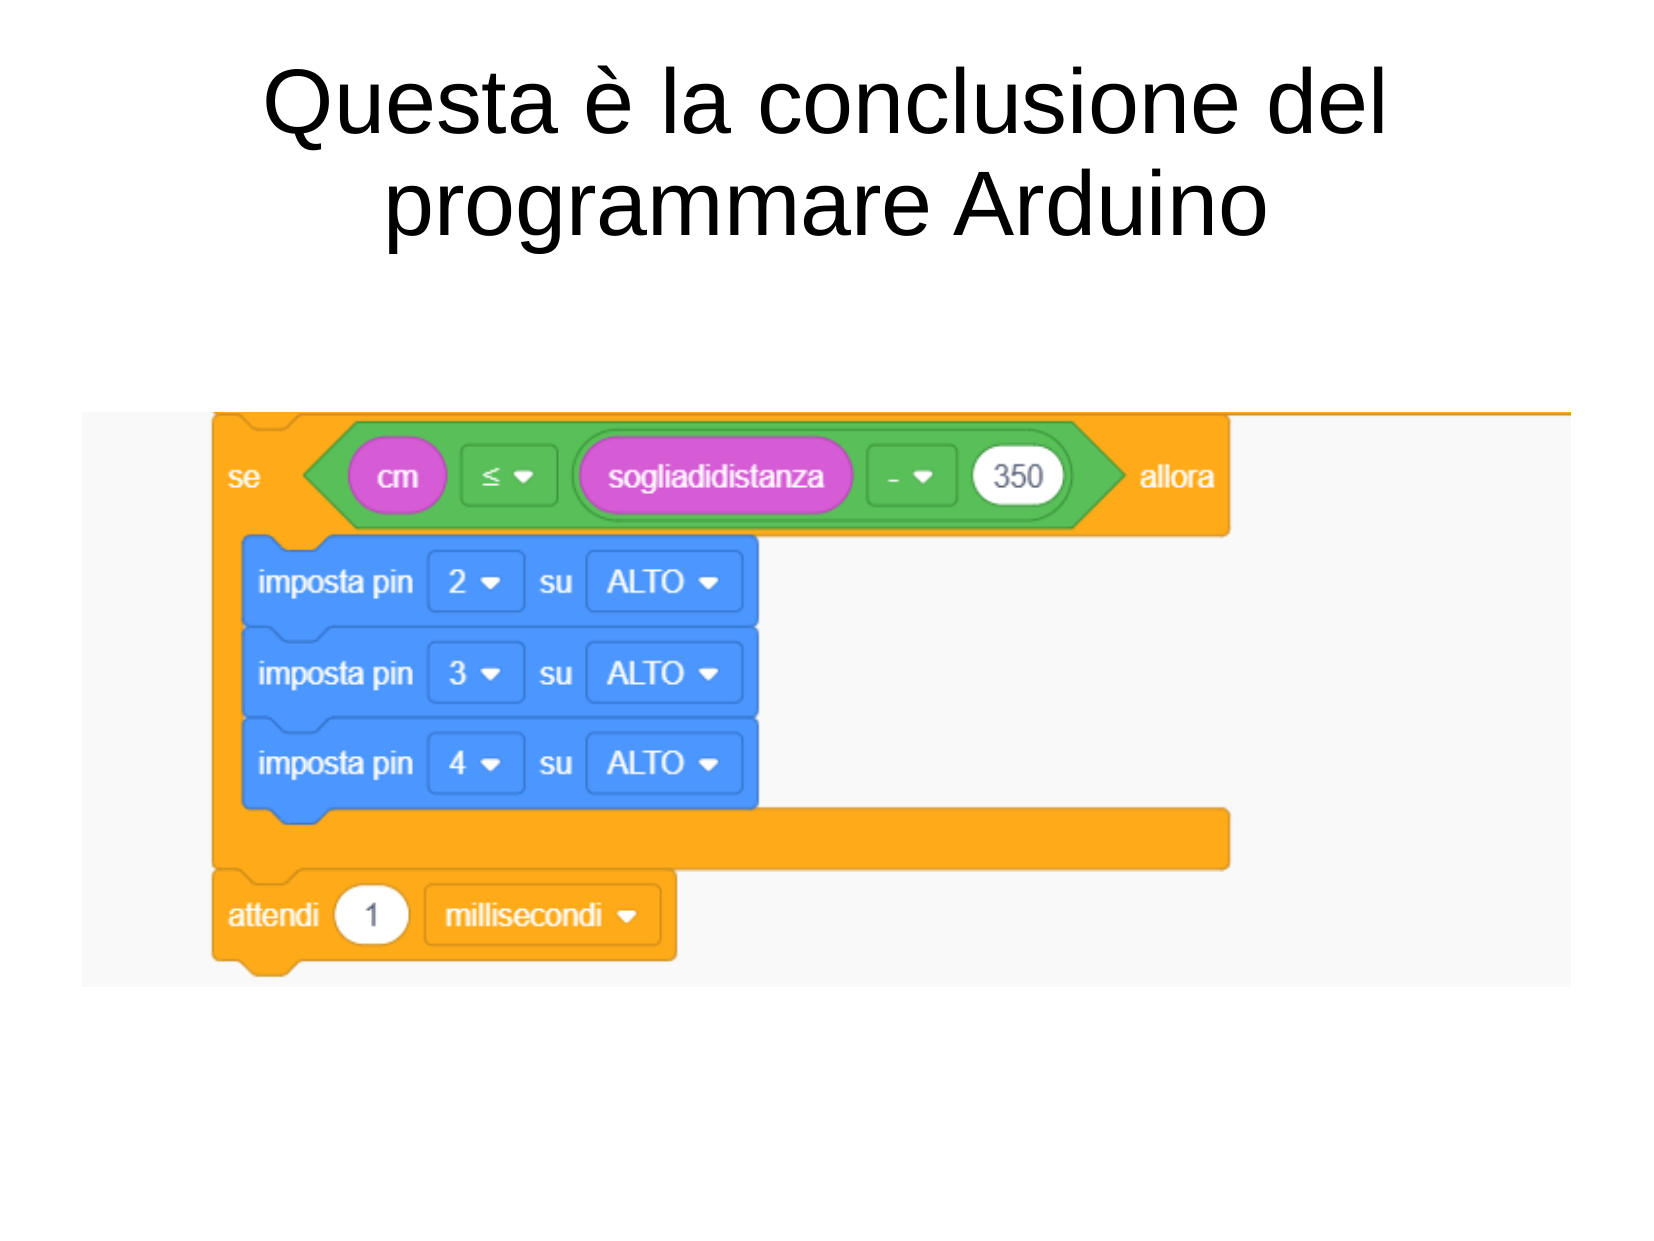

# Questa è la conclusione del programmare Arduino